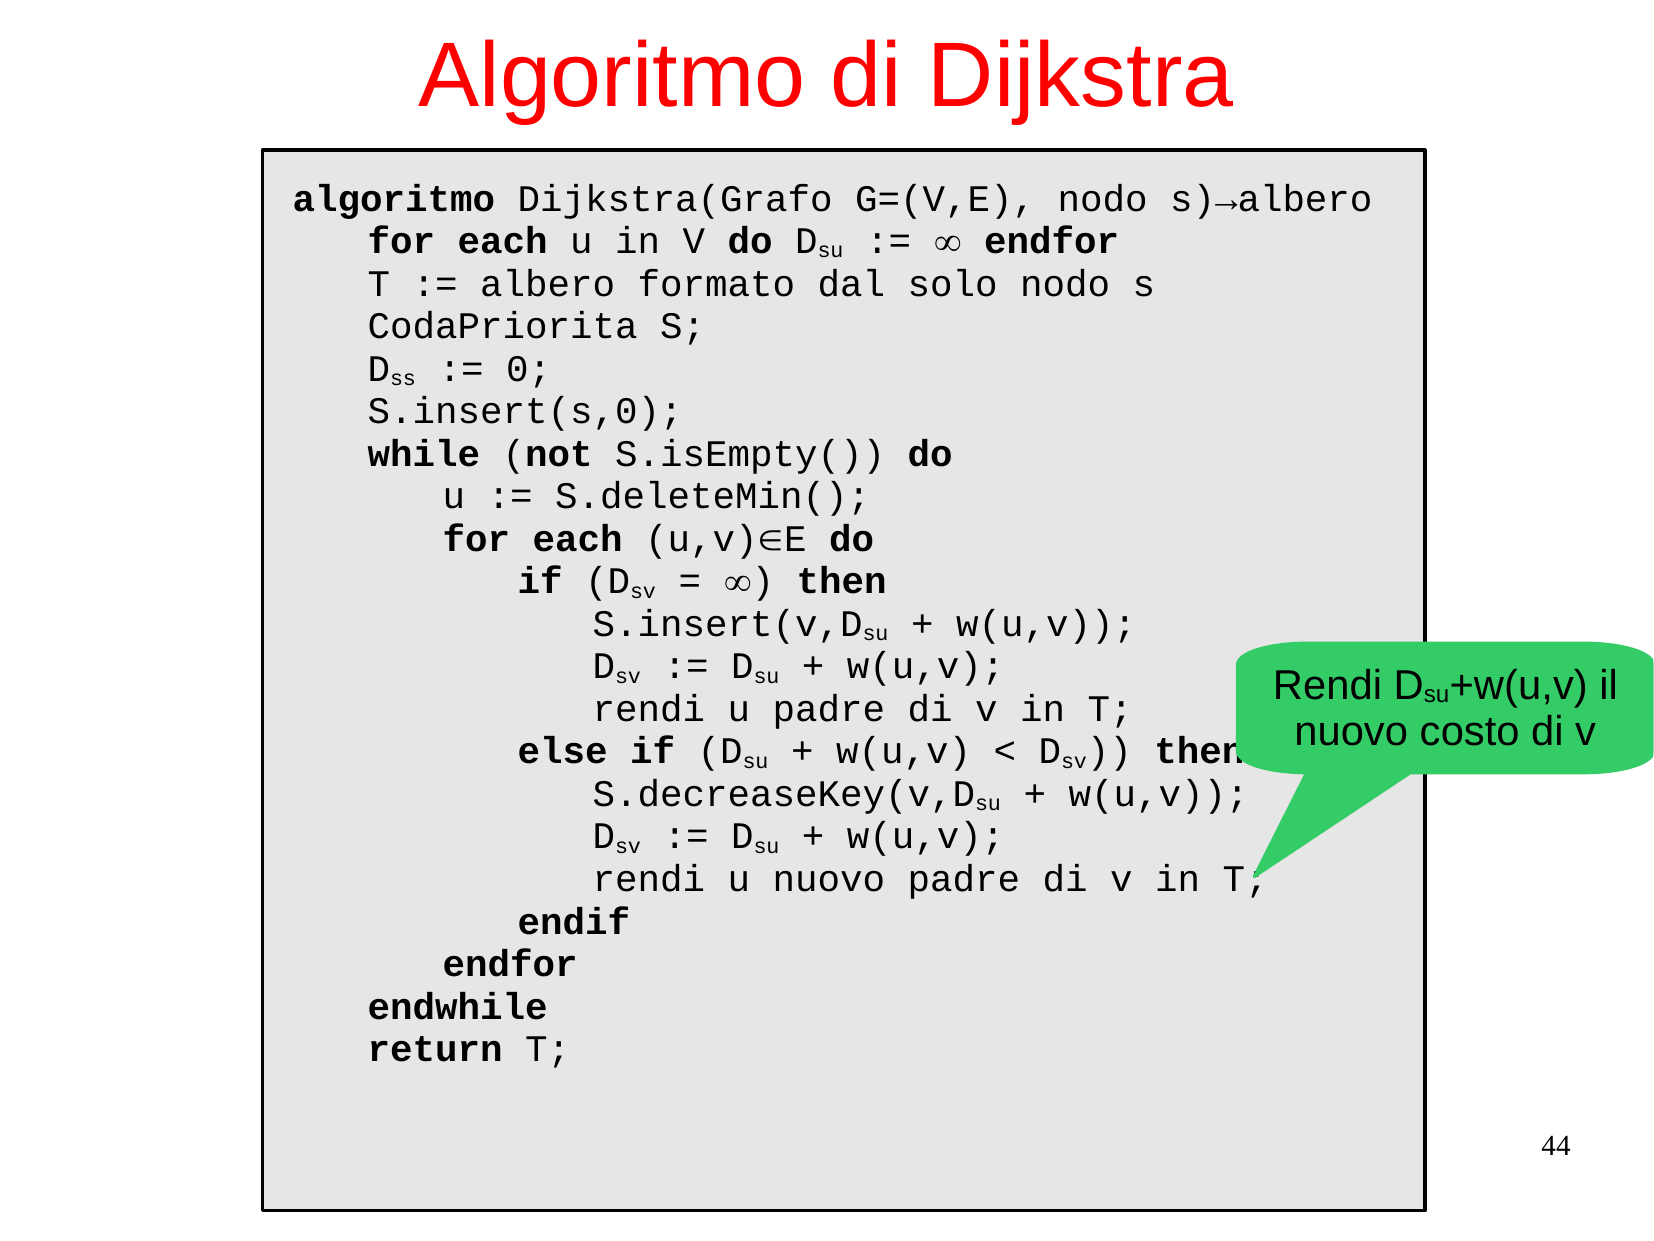

# Algoritmo di Dijkstra
algoritmo Dijkstra(Grafo G=(V,E), nodo s)→albero
	for each u in V do Dsu :=  endfor
	T := albero formato dal solo nodo s
	CodaPriorita S;
	Dss := 0;
	S.insert(s,0);
	while (not S.isEmpty()) do
		u := S.deleteMin();
		for each (u,v)E do
			if (Dsv = ) then
				S.insert(v,Dsu + w(u,v));
				Dsv := Dsu + w(u,v);
				rendi u padre di v in T;
			else if (Dsu + w(u,v) < Dsv)) then
				S.decreaseKey(v,Dsu + w(u,v));
				Dsv := Dsu + w(u,v);
				rendi u nuovo padre di v in T;
			endif
		endfor
	endwhile
	return T;
Rendi Dsu+w(u,v) il nuovo costo di v
Algoritmi e Strutture Dati
44